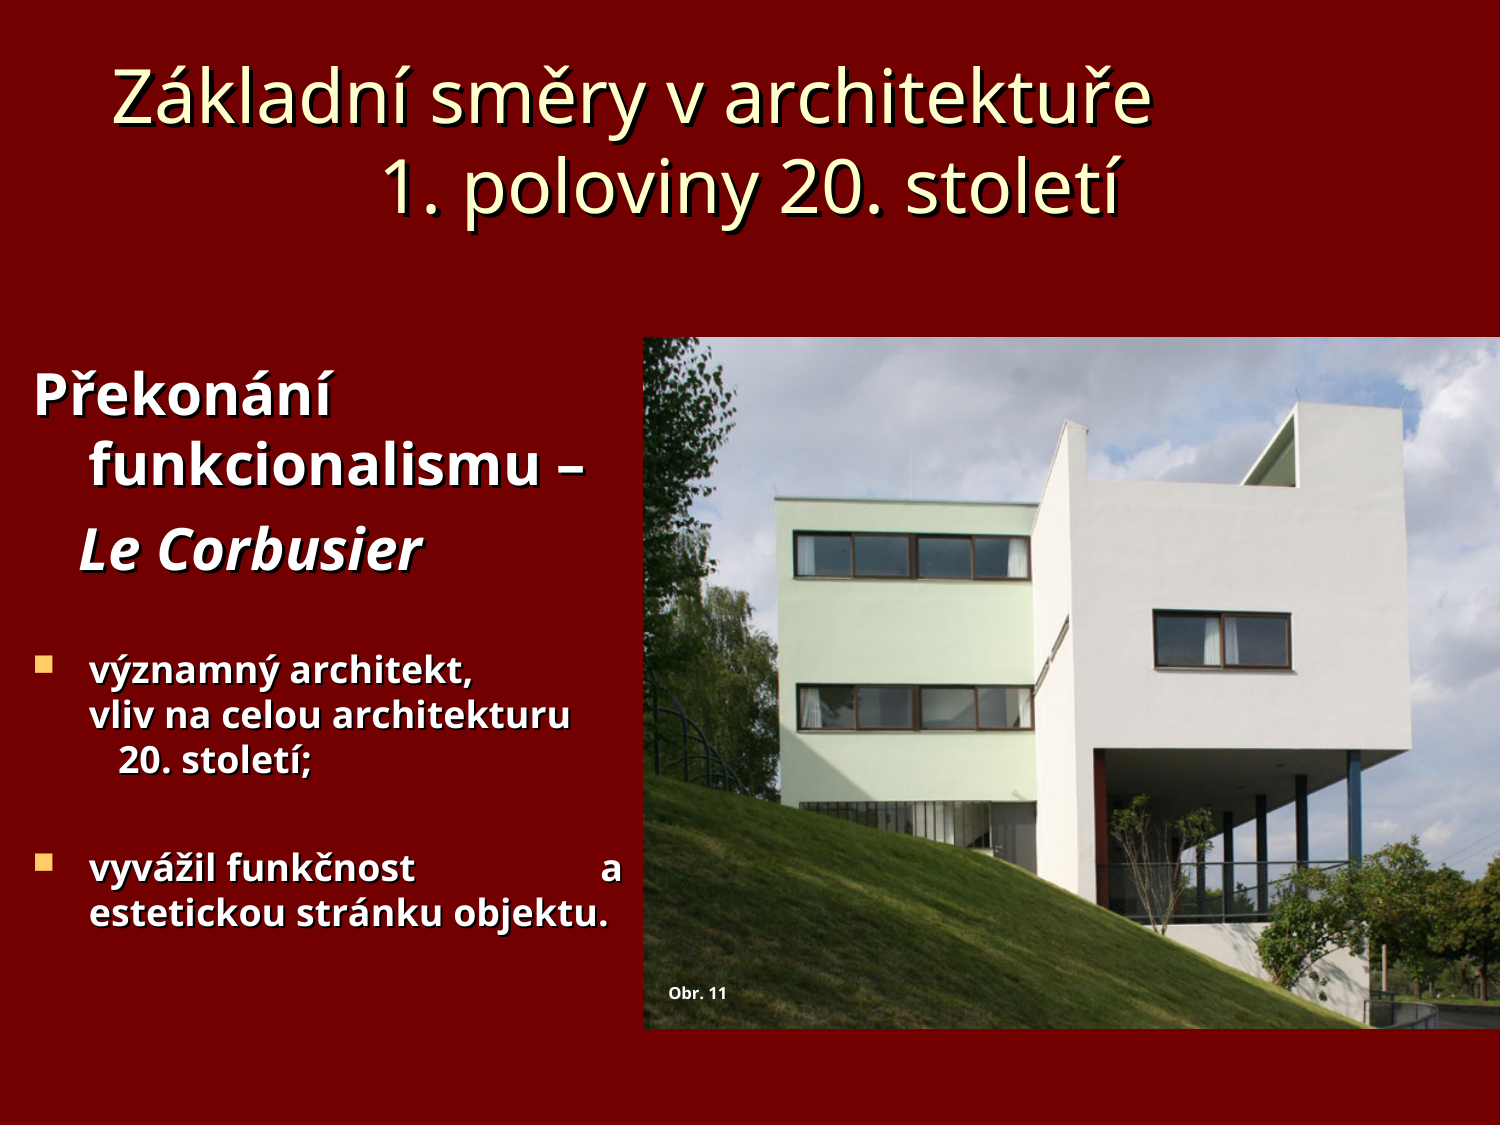

# Základní směry v architektuře 1. poloviny 20. století
Překonání funkcionalismu –
 Le Corbusier
významný architekt, vliv na celou architekturu 20. století;
vyvážil funkčnost a estetickou stránku objektu.
Obr. 11